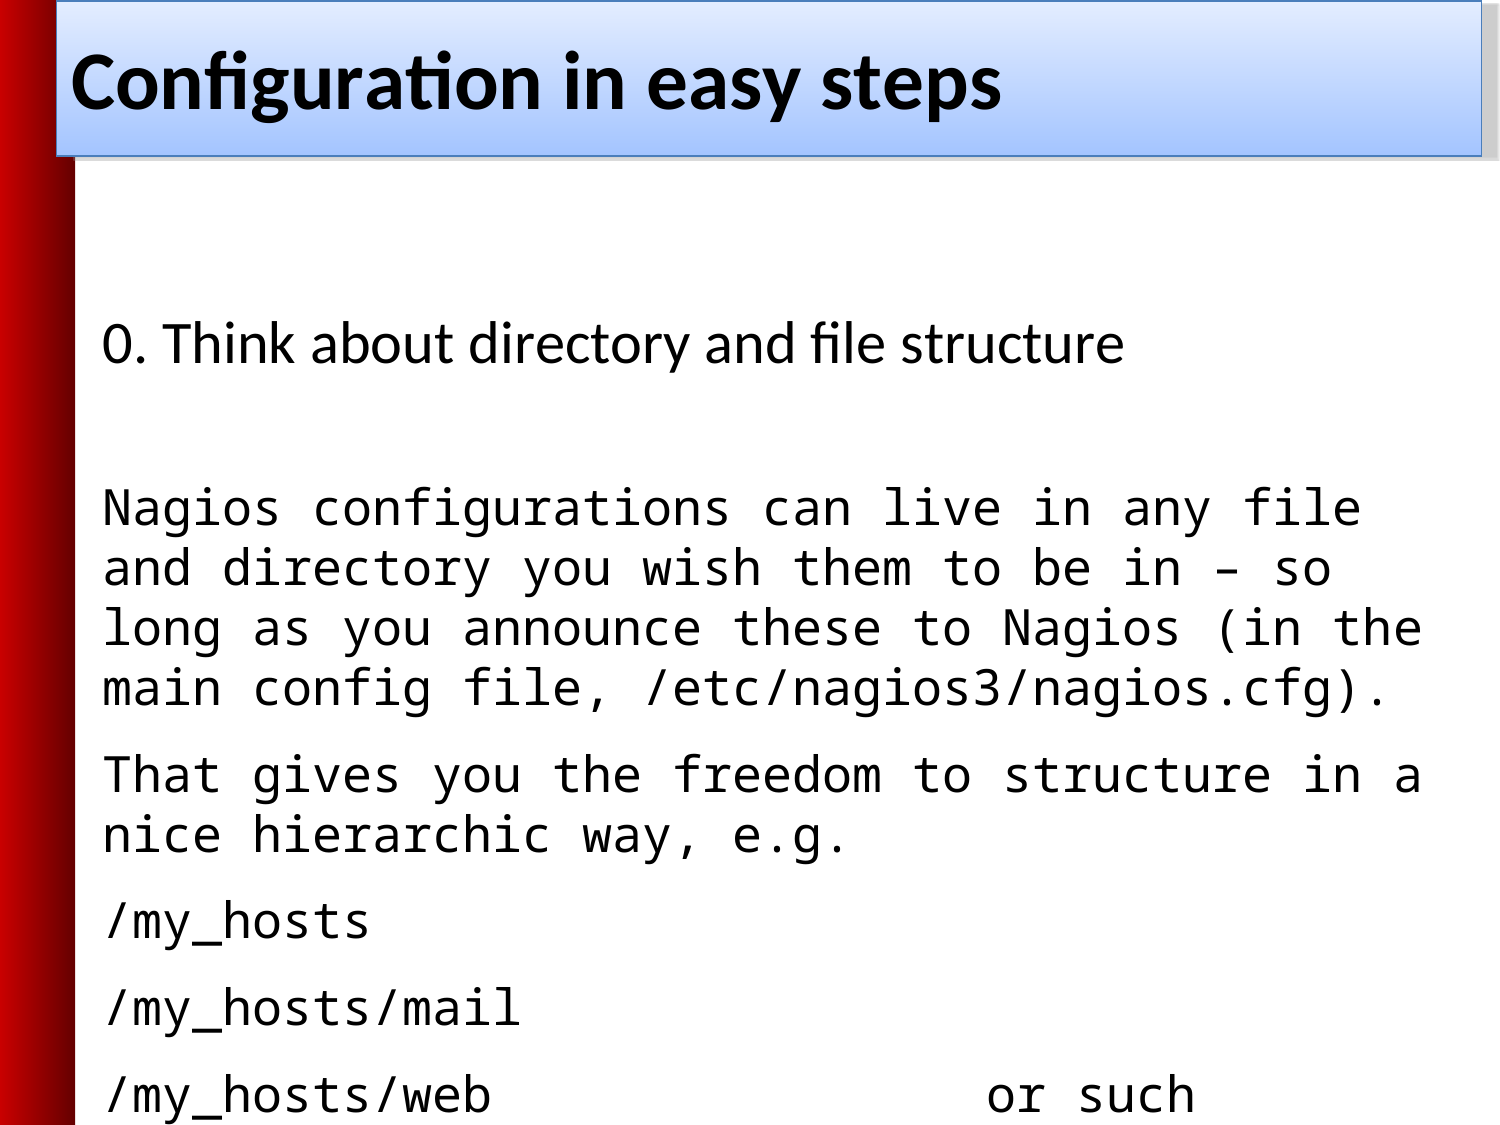

Configuration in easy steps
0. Think about directory and file structure
Nagios configurations can live in any file and directory you wish them to be in – so long as you announce these to Nagios (in the main config file, /etc/nagios3/nagios.cfg).
That gives you the freedom to structure in a nice hierarchic way, e.g.
/my_hosts
/my_hosts/mail
/my_hosts/web 						or such